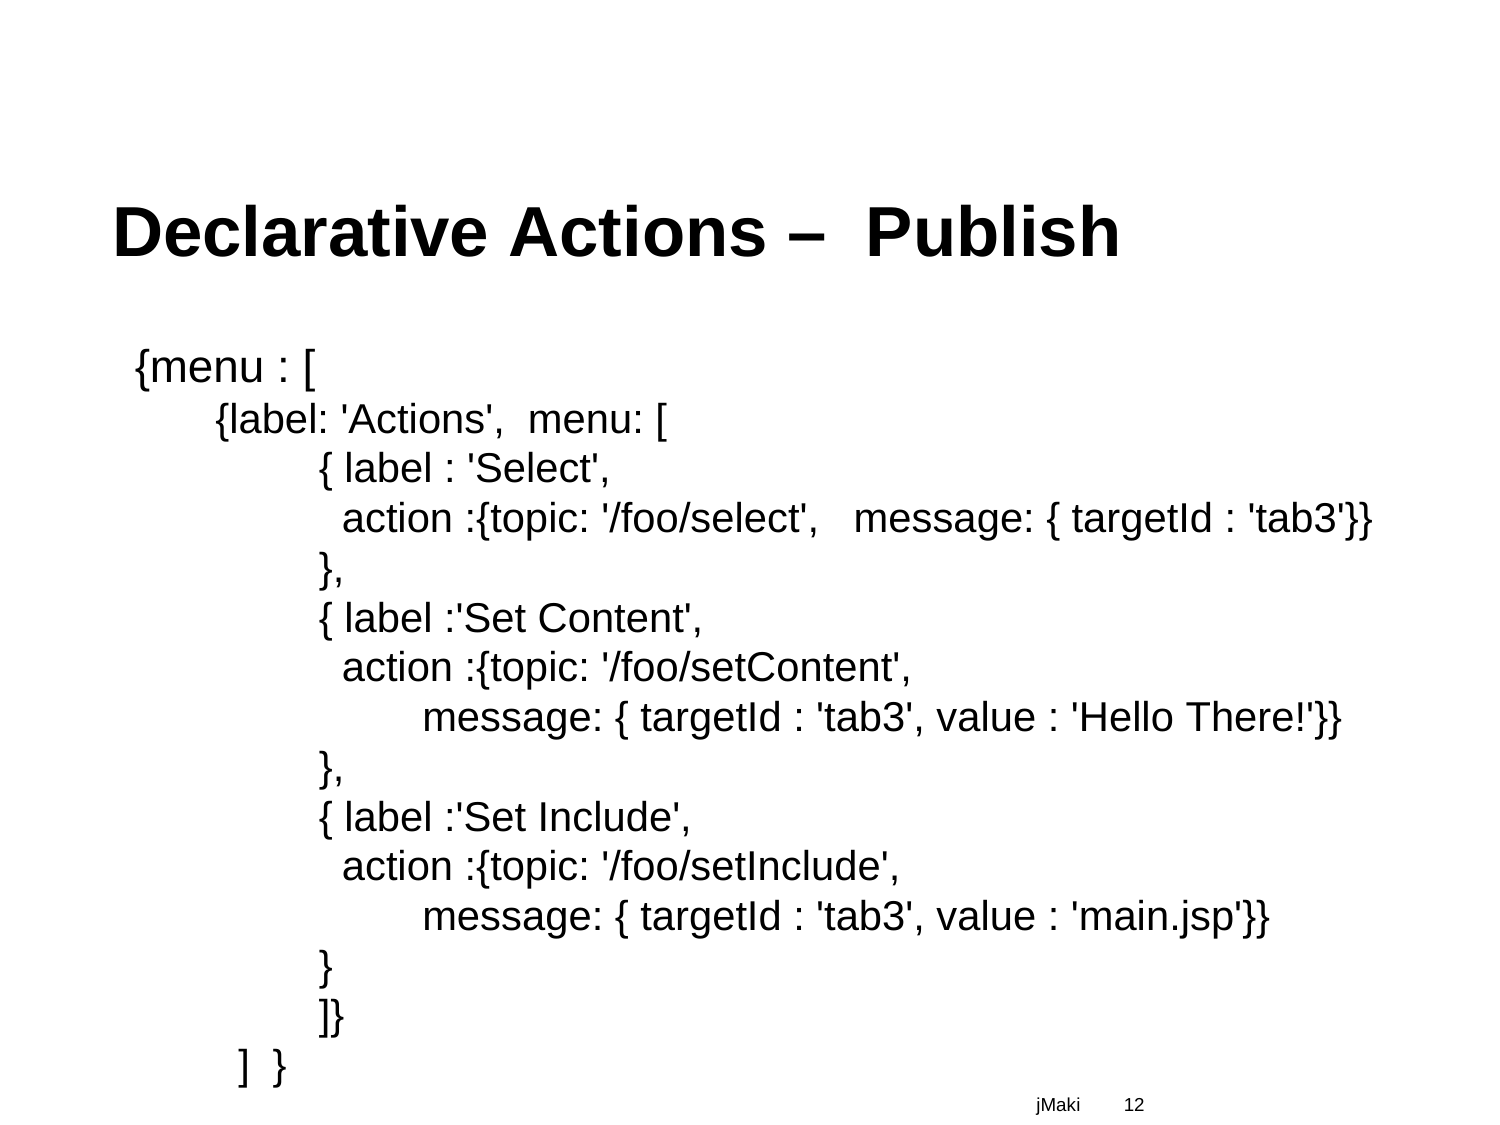

# Declarative Actions – Publish
{menu : [
 {label: 'Actions', menu: [
 { label : 'Select',
 action :{topic: '/foo/select', message: { targetId : 'tab3'}}
 },
 { label :'Set Content',
 action :{topic: '/foo/setContent',
 message: { targetId : 'tab3', value : 'Hello There!'}}
 },
 { label :'Set Include',
 action :{topic: '/foo/setInclude',
 message: { targetId : 'tab3', value : 'main.jsp'}}
 }
 ]}
 ] }